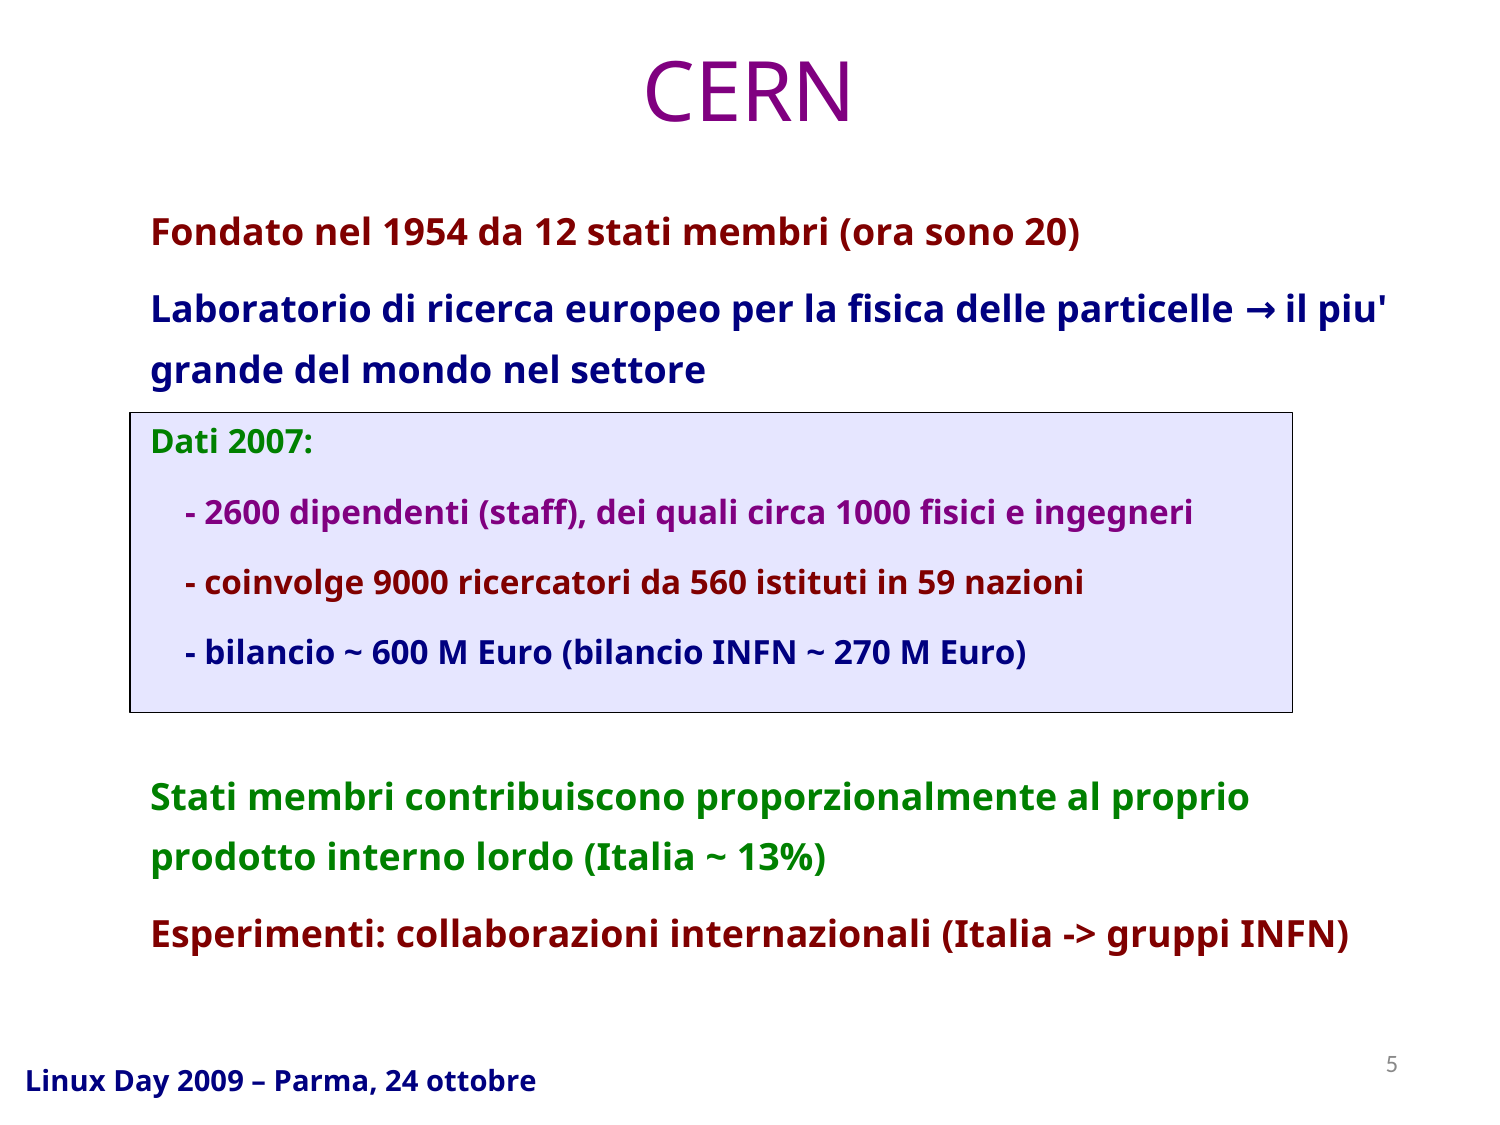

CERN
Fondato nel 1954 da 12 stati membri (ora sono 20)‏
Laboratorio di ricerca europeo per la fisica delle particelle → il piu' grande del mondo nel settore
Dati 2007:
 - 2600 dipendenti (staff), dei quali circa 1000 fisici e ingegneri
 - coinvolge 9000 ricercatori da 560 istituti in 59 nazioni
 - bilancio ~ 600 M Euro (bilancio INFN ~ 270 M Euro)‏
Stati membri contribuiscono proporzionalmente al proprio prodotto interno lordo (Italia ~ 13%)‏
Esperimenti: collaborazioni internazionali (Italia -> gruppi INFN)‏
5